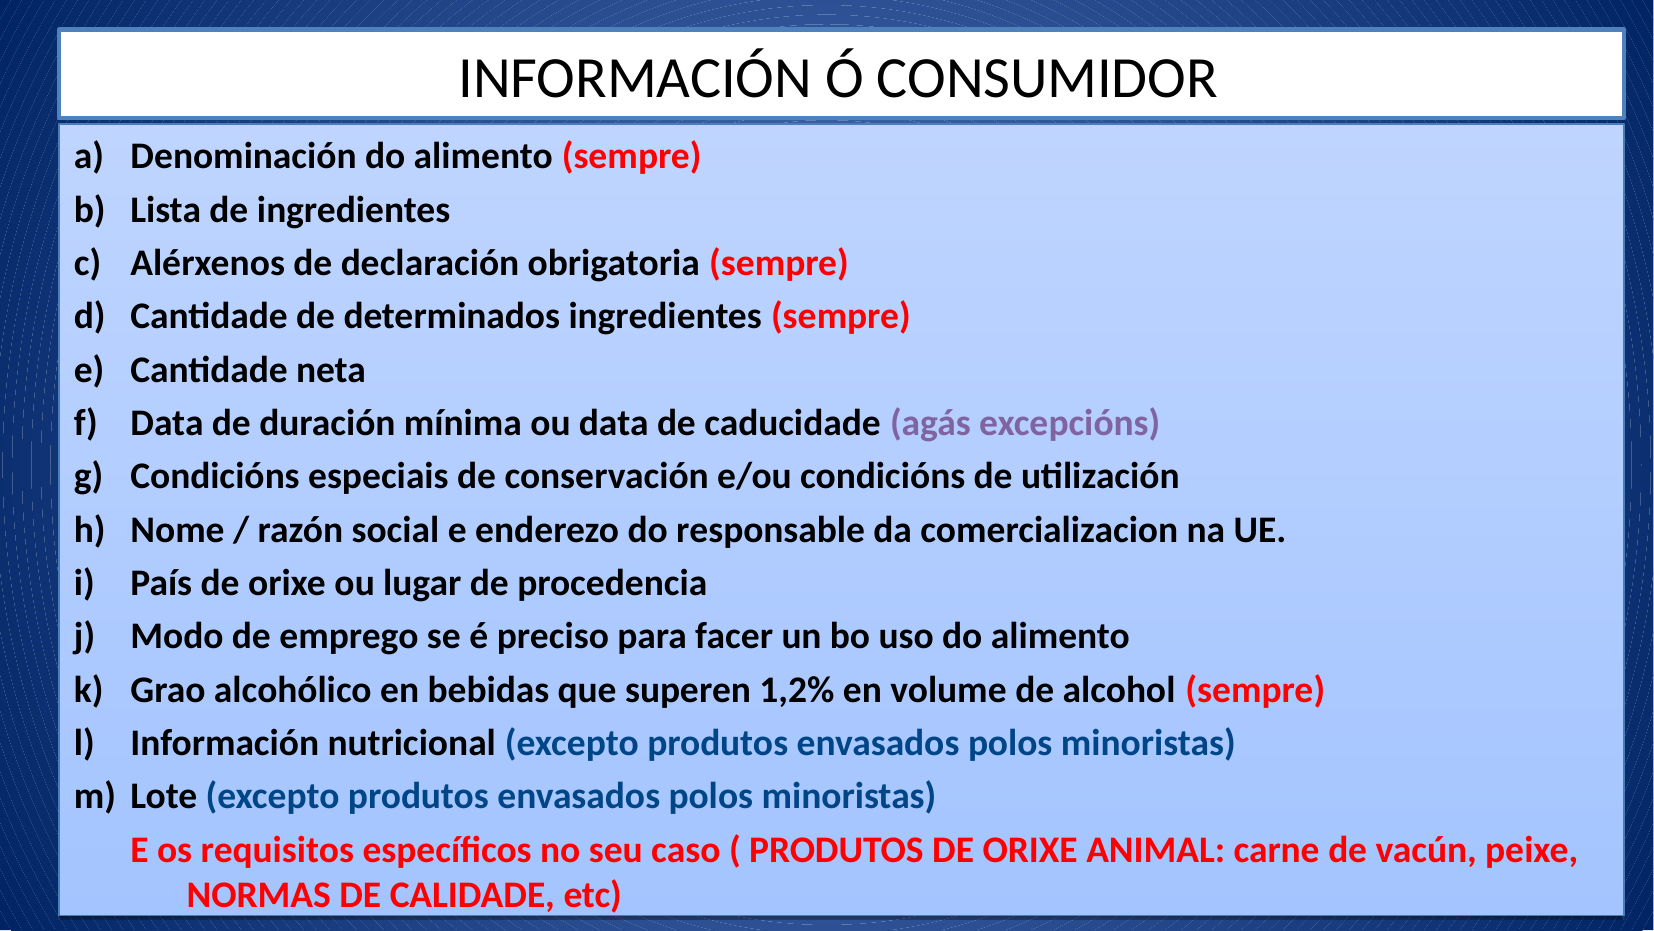

# INFORMACIÓN Ó CONSUMIDOR
Denominación do alimento (sempre)
Lista de ingredientes
Alérxenos de declaración obrigatoria (sempre)
Cantidade de determinados ingredientes (sempre)
Cantidade neta
Data de duración mínima ou data de caducidade (agás excepcións)
Condicións especiais de conservación e/ou condicións de utilización
Nome / razón social e enderezo do responsable da comercializacion na UE.
País de orixe ou lugar de procedencia
Modo de emprego se é preciso para facer un bo uso do alimento
Grao alcohólico en bebidas que superen 1,2% en volume de alcohol (sempre)
Información nutricional (excepto produtos envasados polos minoristas)
Lote (excepto produtos envasados polos minoristas)
E os requisitos específicos no seu caso ( PRODUTOS DE ORIXE ANIMAL: carne de vacún, peixe, NORMAS DE CALIDADE, etc)